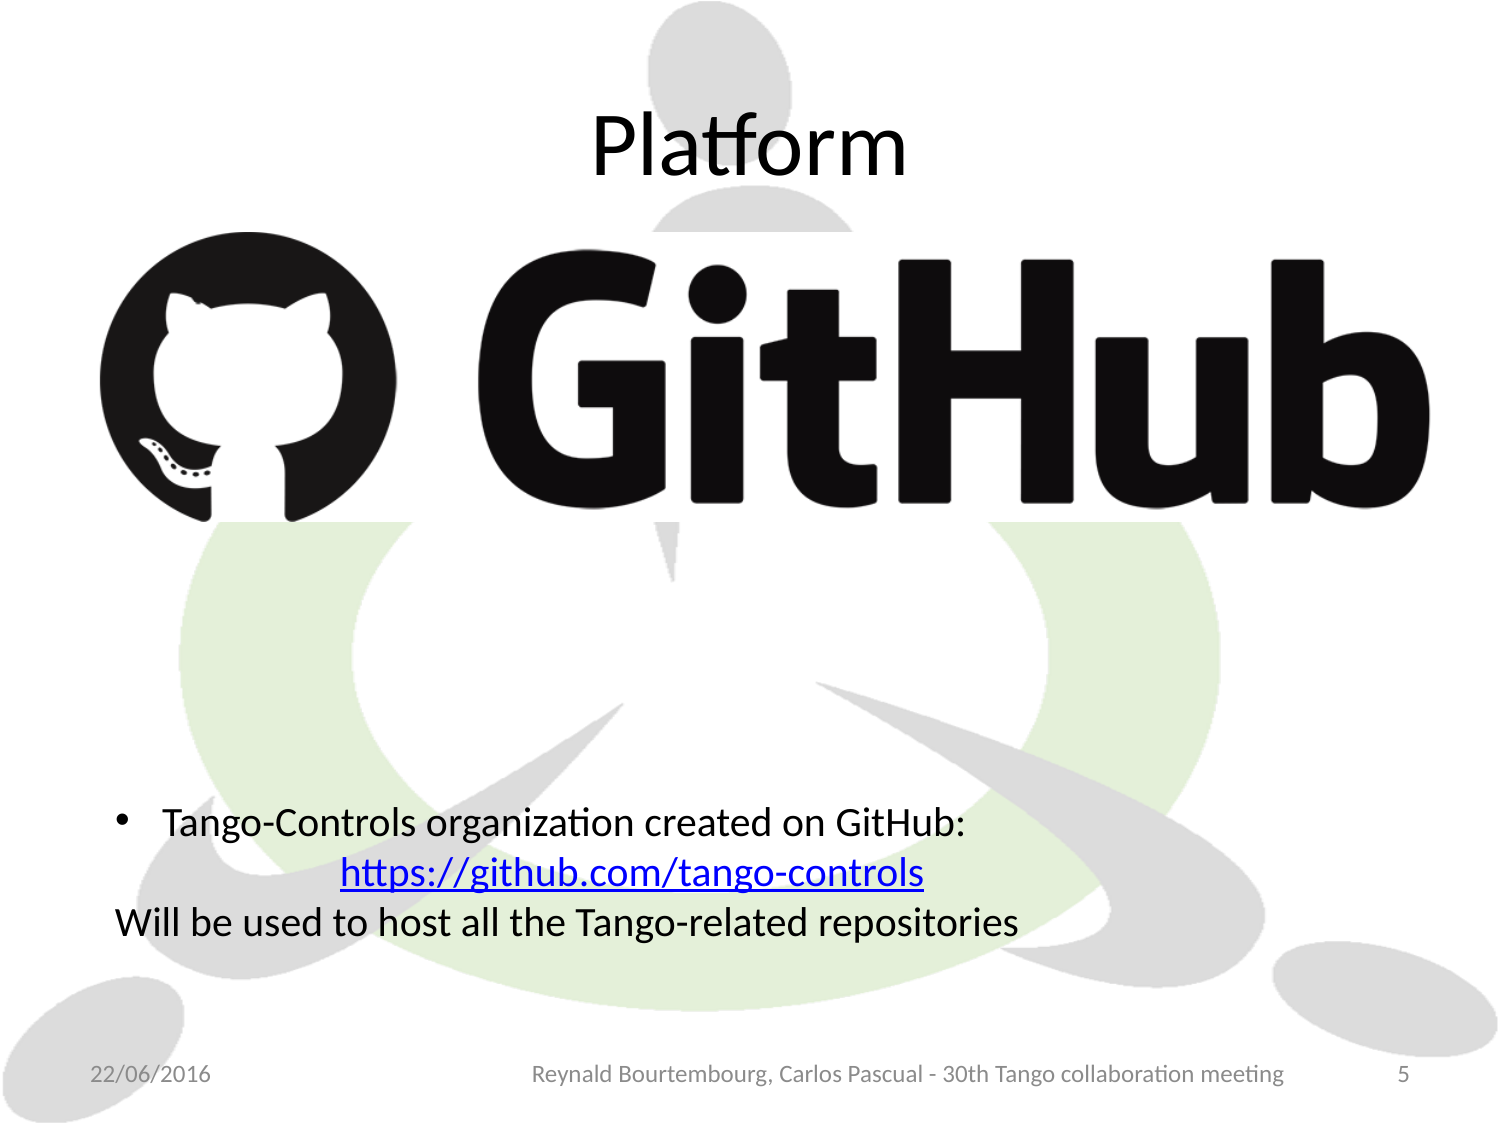

# Platform
Tango-Controls organization created on GitHub:
			https://github.com/tango-controls
Will be used to host all the Tango-related repositories
22/06/2016
Reynald Bourtembourg, Carlos Pascual - 30th Tango collaboration meeting